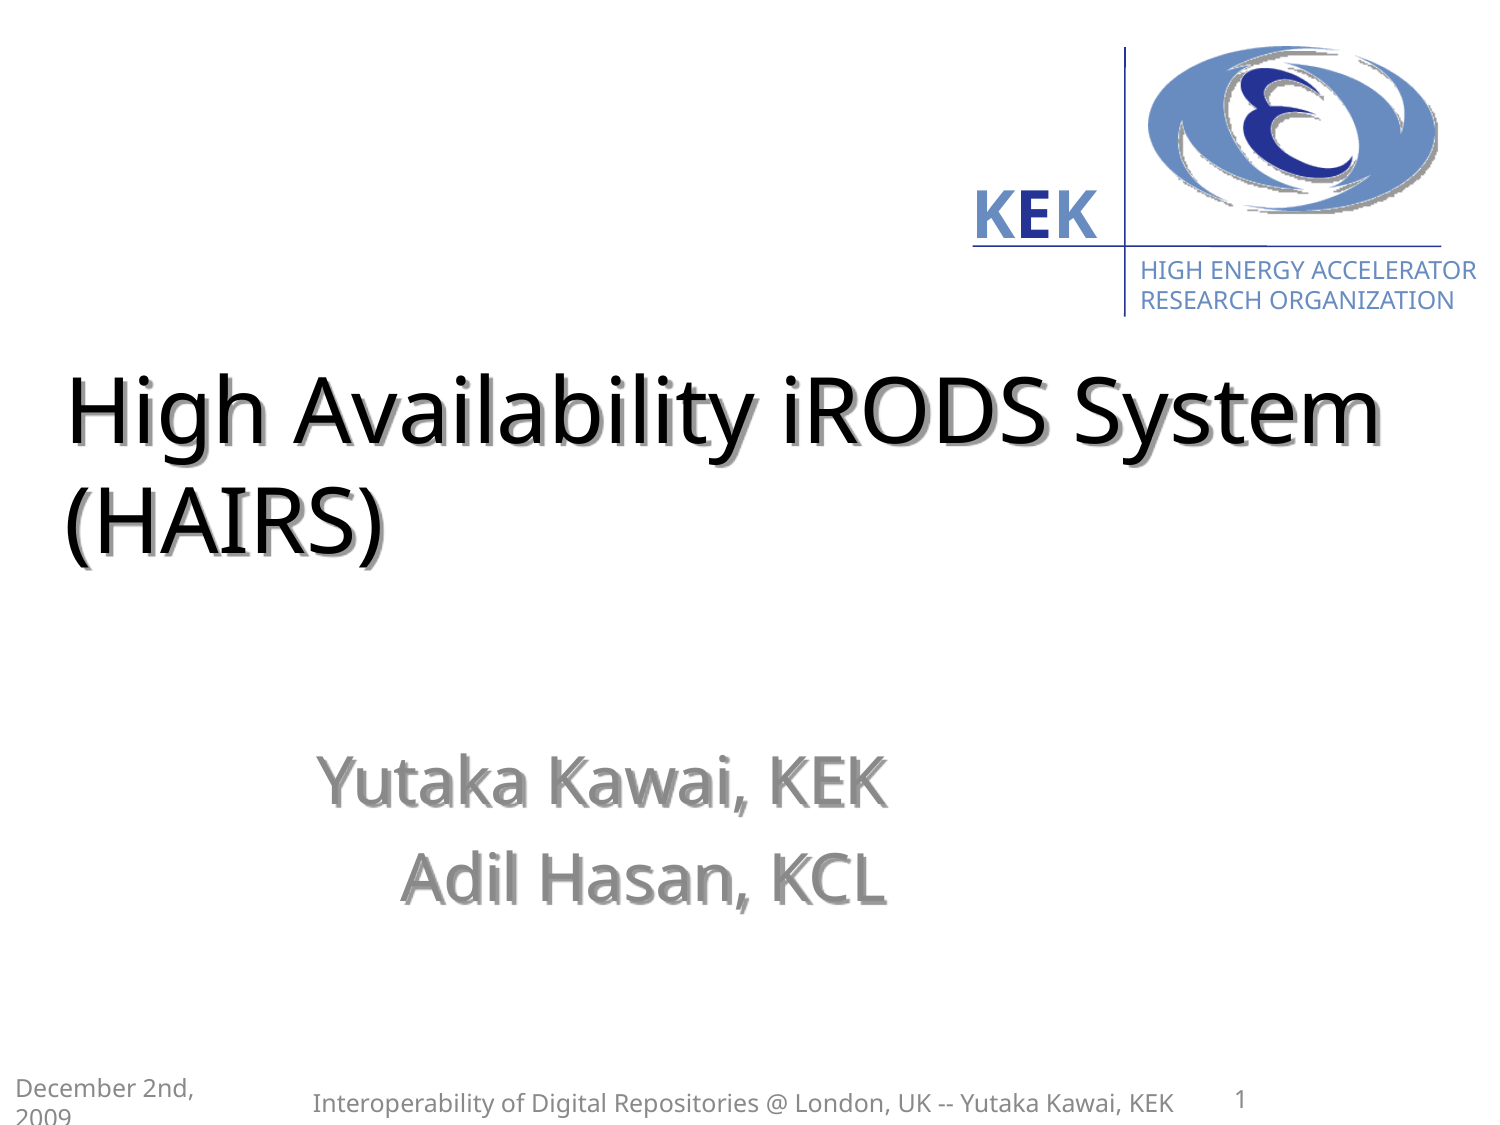

# High Availability iRODS System (HAIRS)
Yutaka Kawai, KEK
Adil Hasan, KCL
December 2nd, 2009
Interoperability of Digital Repositories @ London, UK -- Yutaka Kawai, KEK